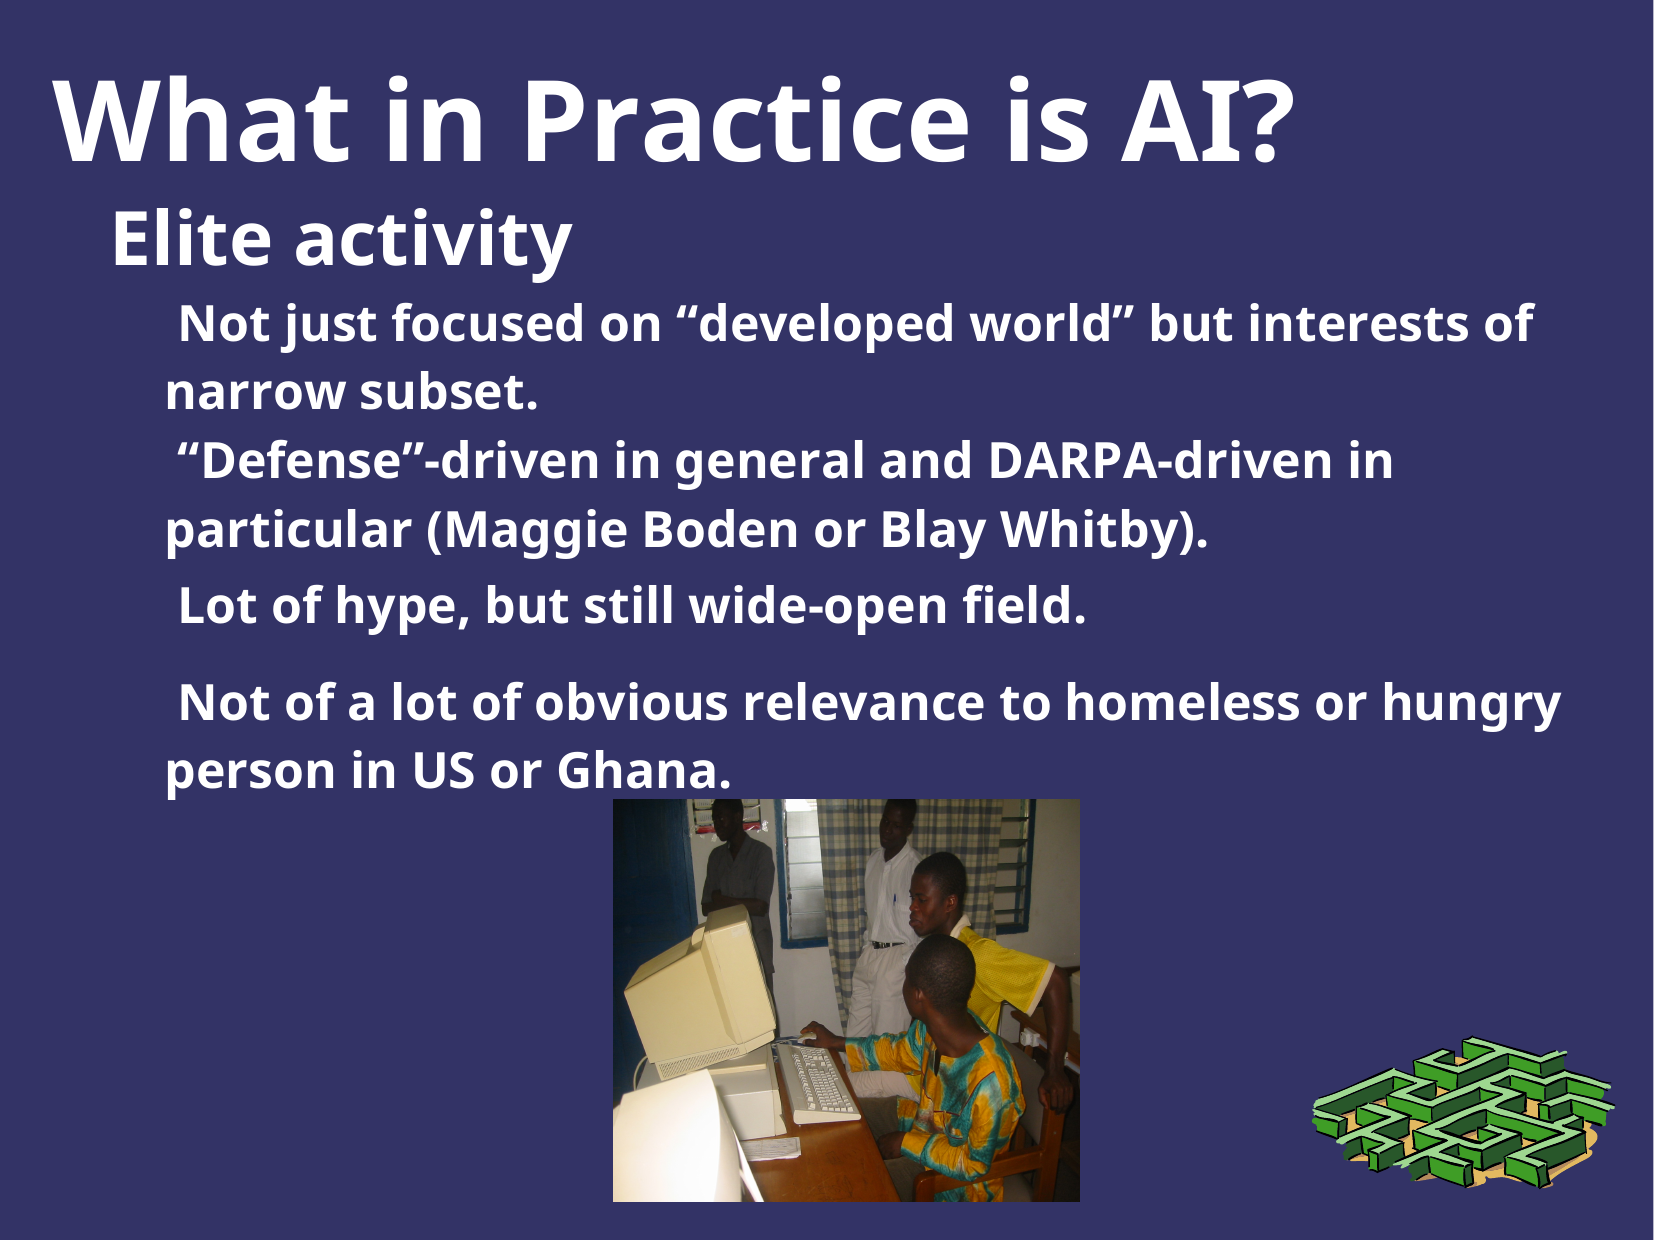

What in Practice is AI?
 Elite activity
 Not just focused on “developed world” but interests of narrow subset.
 “Defense”-driven in general and DARPA-driven in particular (Maggie Boden or Blay Whitby).
 Lot of hype, but still wide-open field.
 Not of a lot of obvious relevance to homeless or hungry person in US or Ghana.